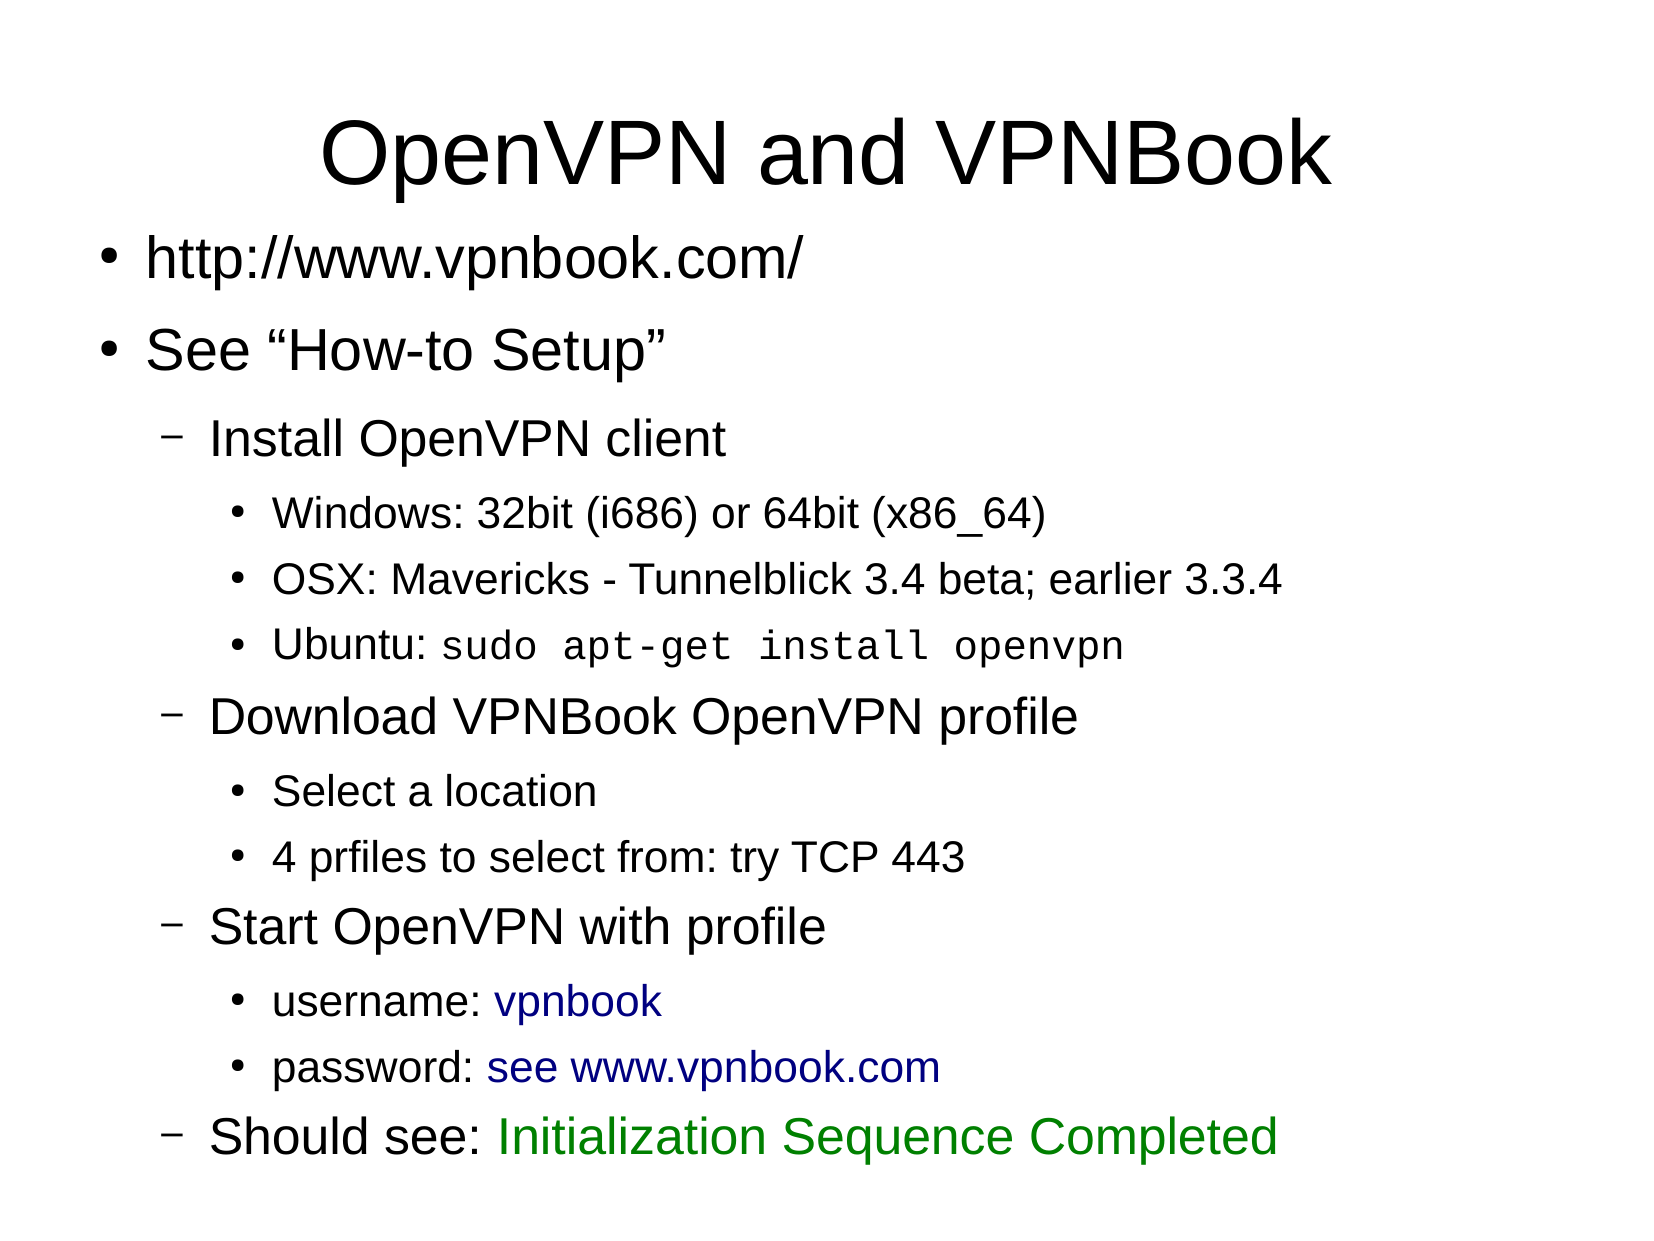

# OpenVPN and VPNBook
http://www.vpnbook.com/
See “How-to Setup”
Install OpenVPN client
Windows: 32bit (i686) or 64bit (x86_64)
OSX: Mavericks - Tunnelblick 3.4 beta; earlier 3.3.4
Ubuntu: sudo apt-get install openvpn
Download VPNBook OpenVPN profile
Select a location
4 prfiles to select from: try TCP 443
Start OpenVPN with profile
username: vpnbook
password: see www.vpnbook.com
Should see: Initialization Sequence Completed